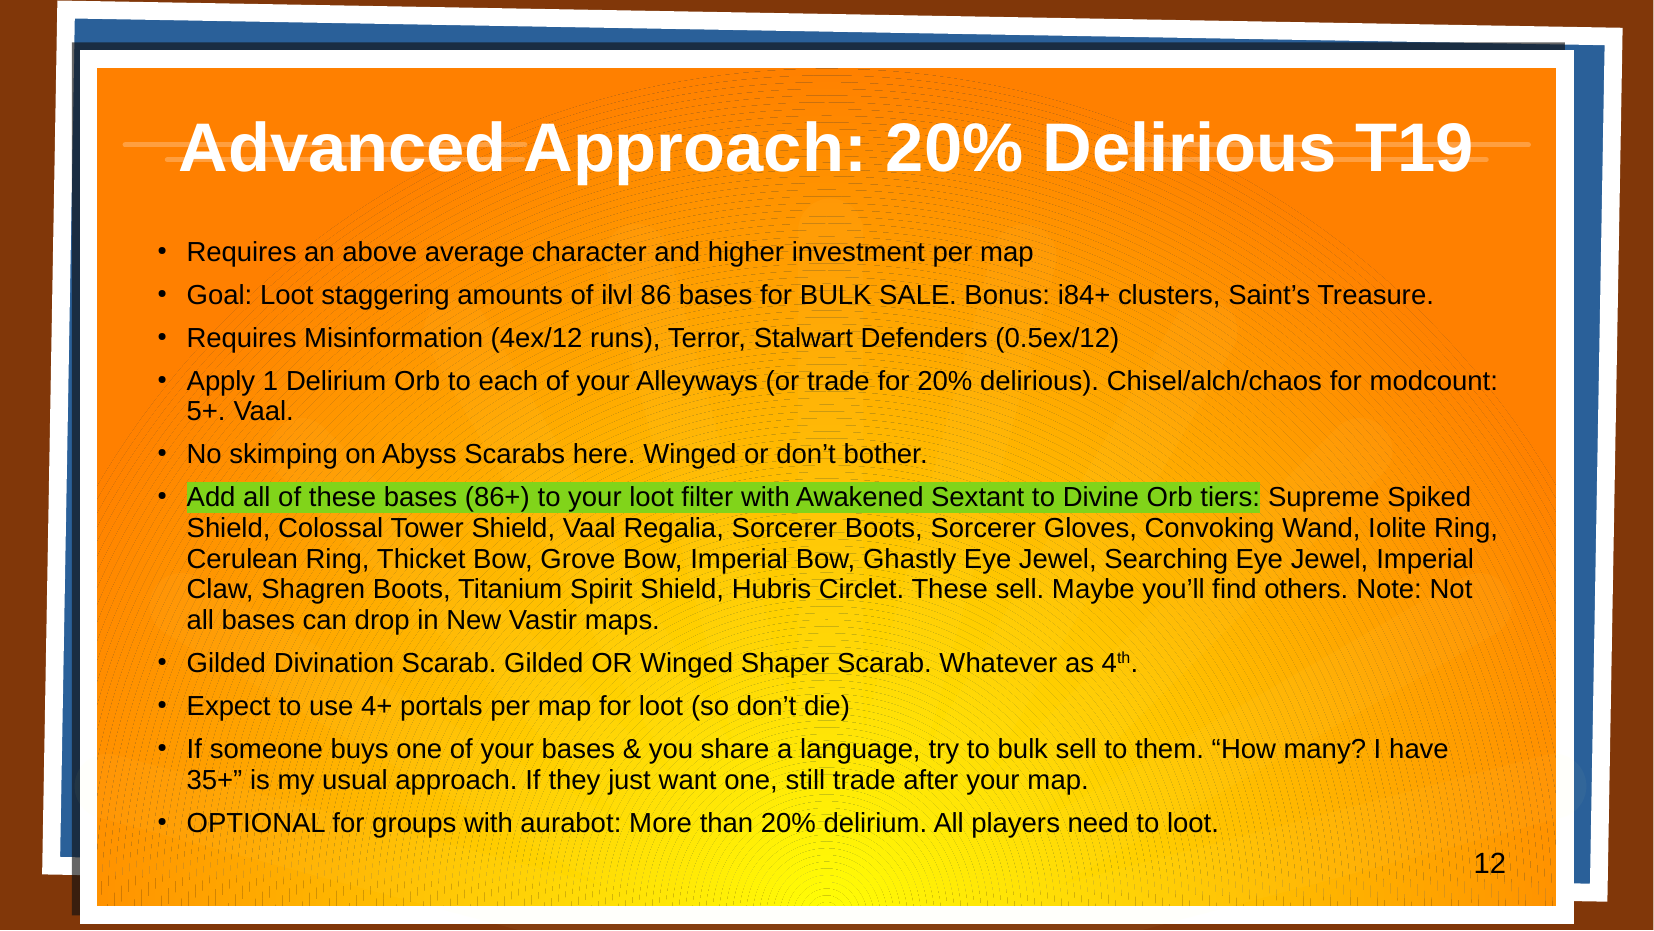

# Advanced Approach: 20% Delirious T19
Requires an above average character and higher investment per map
Goal: Loot staggering amounts of ilvl 86 bases for BULK SALE. Bonus: i84+ clusters, Saint’s Treasure.
Requires Misinformation (4ex/12 runs), Terror, Stalwart Defenders (0.5ex/12)
Apply 1 Delirium Orb to each of your Alleyways (or trade for 20% delirious). Chisel/alch/chaos for modcount: 5+. Vaal.
No skimping on Abyss Scarabs here. Winged or don’t bother.
Add all of these bases (86+) to your loot filter with Awakened Sextant to Divine Orb tiers: Supreme Spiked Shield, Colossal Tower Shield, Vaal Regalia, Sorcerer Boots, Sorcerer Gloves, Convoking Wand, Iolite Ring, Cerulean Ring, Thicket Bow, Grove Bow, Imperial Bow, Ghastly Eye Jewel, Searching Eye Jewel, Imperial Claw, Shagren Boots, Titanium Spirit Shield, Hubris Circlet. These sell. Maybe you’ll find others. Note: Not all bases can drop in New Vastir maps.
Gilded Divination Scarab. Gilded OR Winged Shaper Scarab. Whatever as 4th.
Expect to use 4+ portals per map for loot (so don’t die)
If someone buys one of your bases & you share a language, try to bulk sell to them. “How many? I have 35+” is my usual approach. If they just want one, still trade after your map.
OPTIONAL for groups with aurabot: More than 20% delirium. All players need to loot.
12